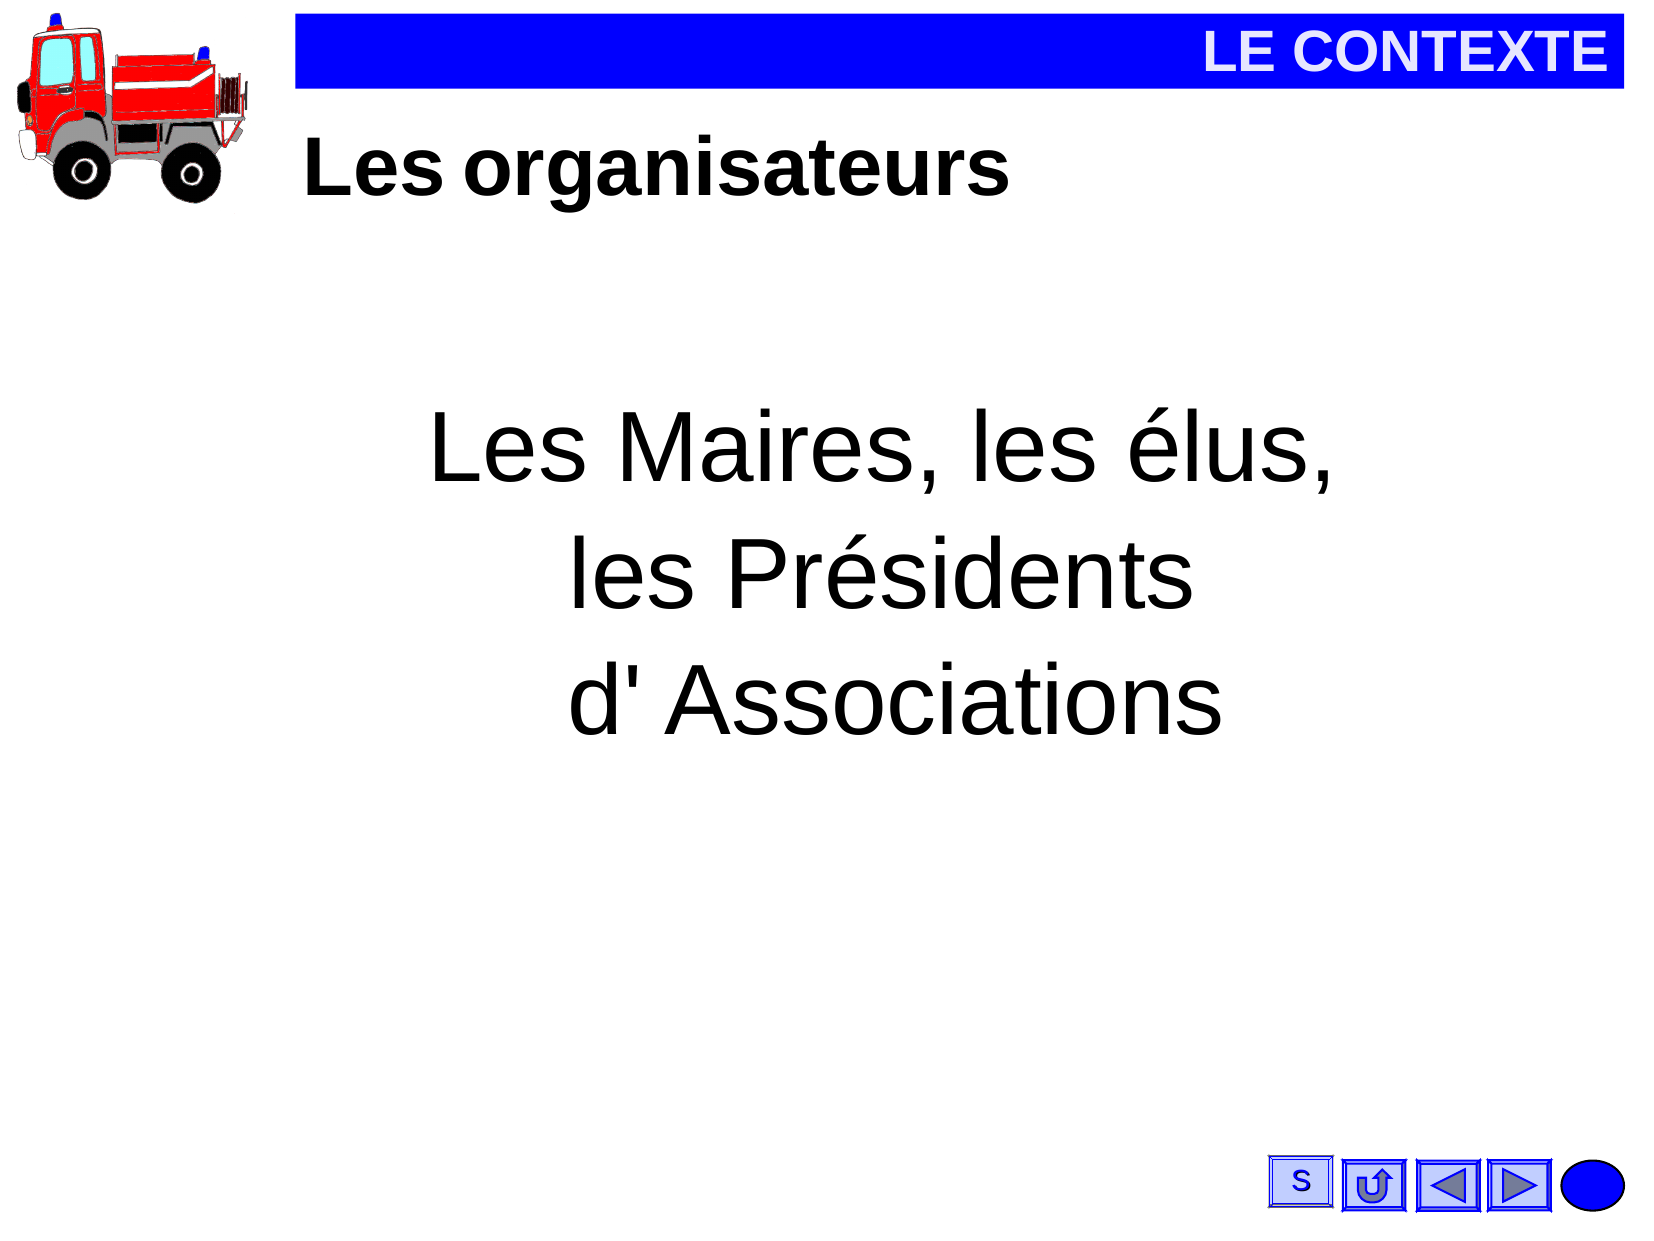

LE CONTEXTE
Les organisateurs
# Les Maires, les élus,
les Présidents
d' Associations